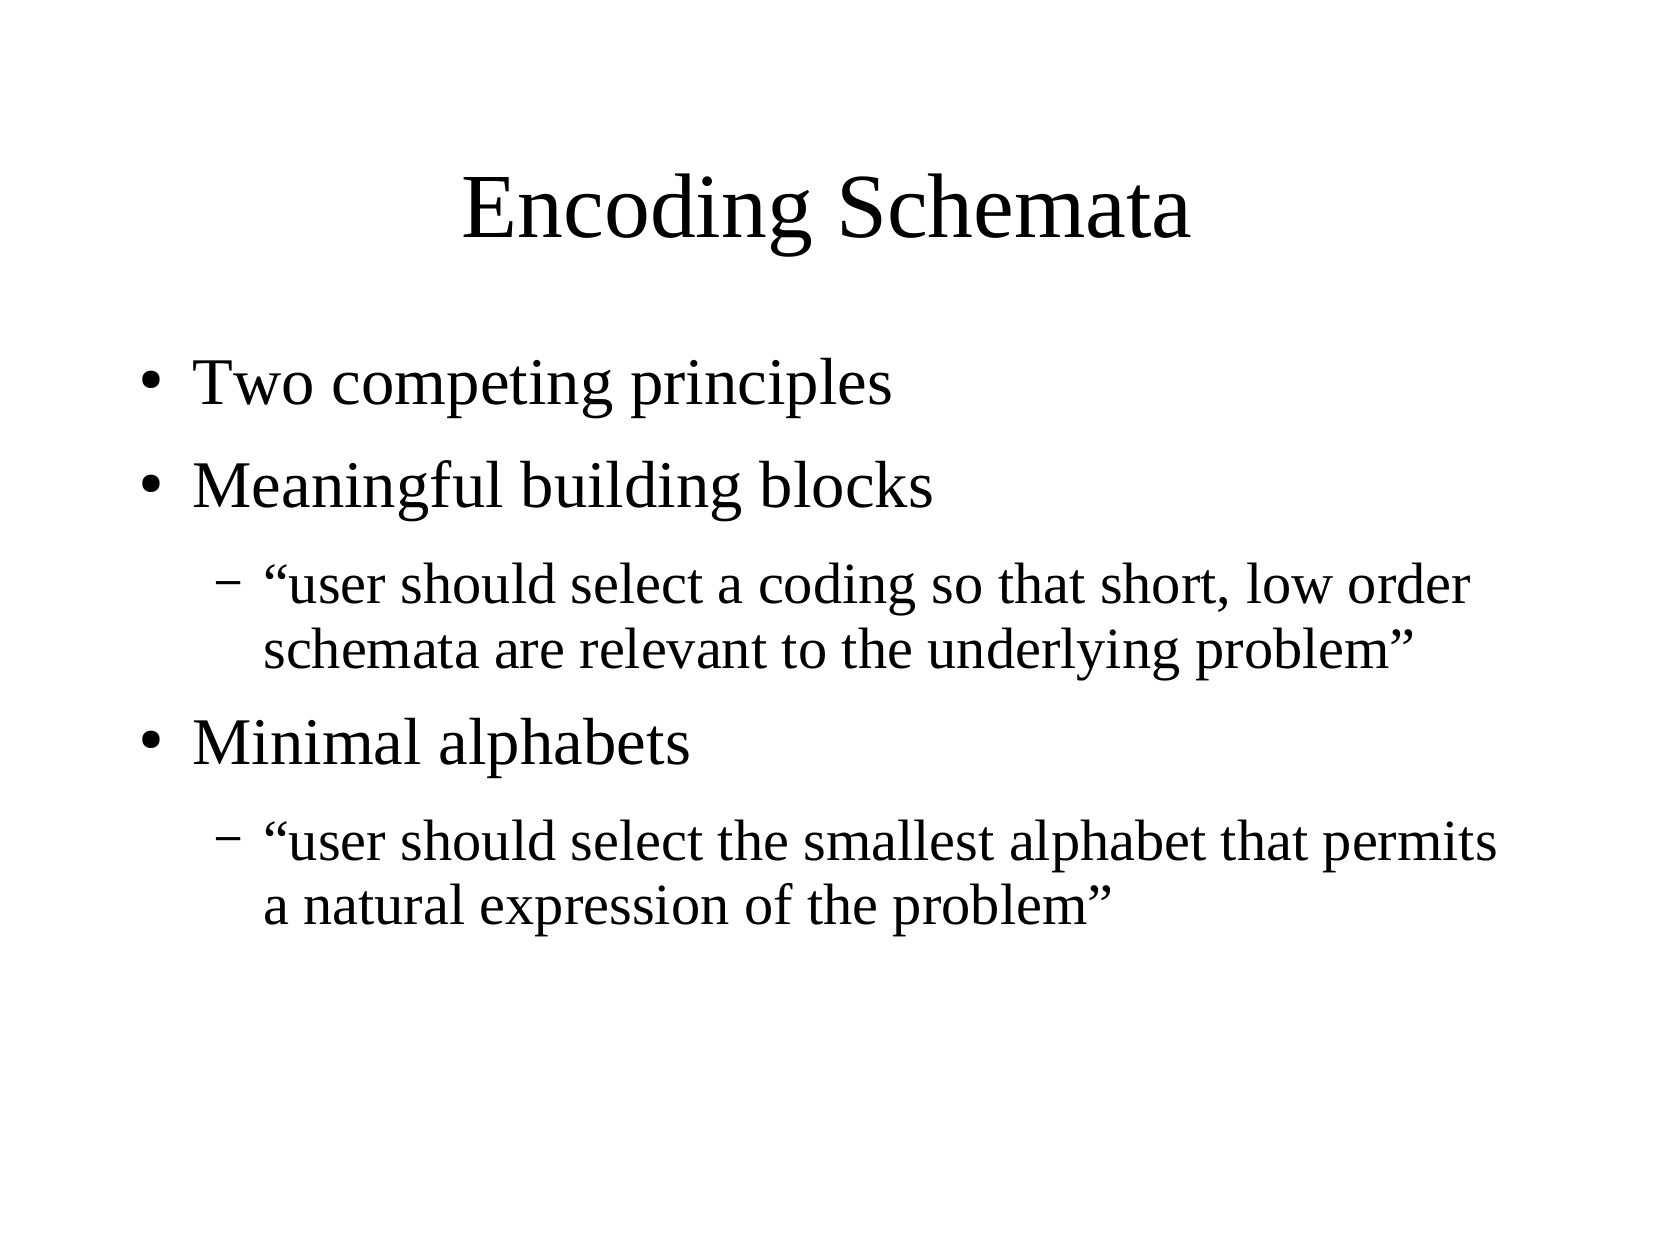

# Encoding Schemata
Two competing principles
Meaningful building blocks
“user should select a coding so that short, low order schemata are relevant to the underlying problem”
Minimal alphabets
“user should select the smallest alphabet that permits a natural expression of the problem”